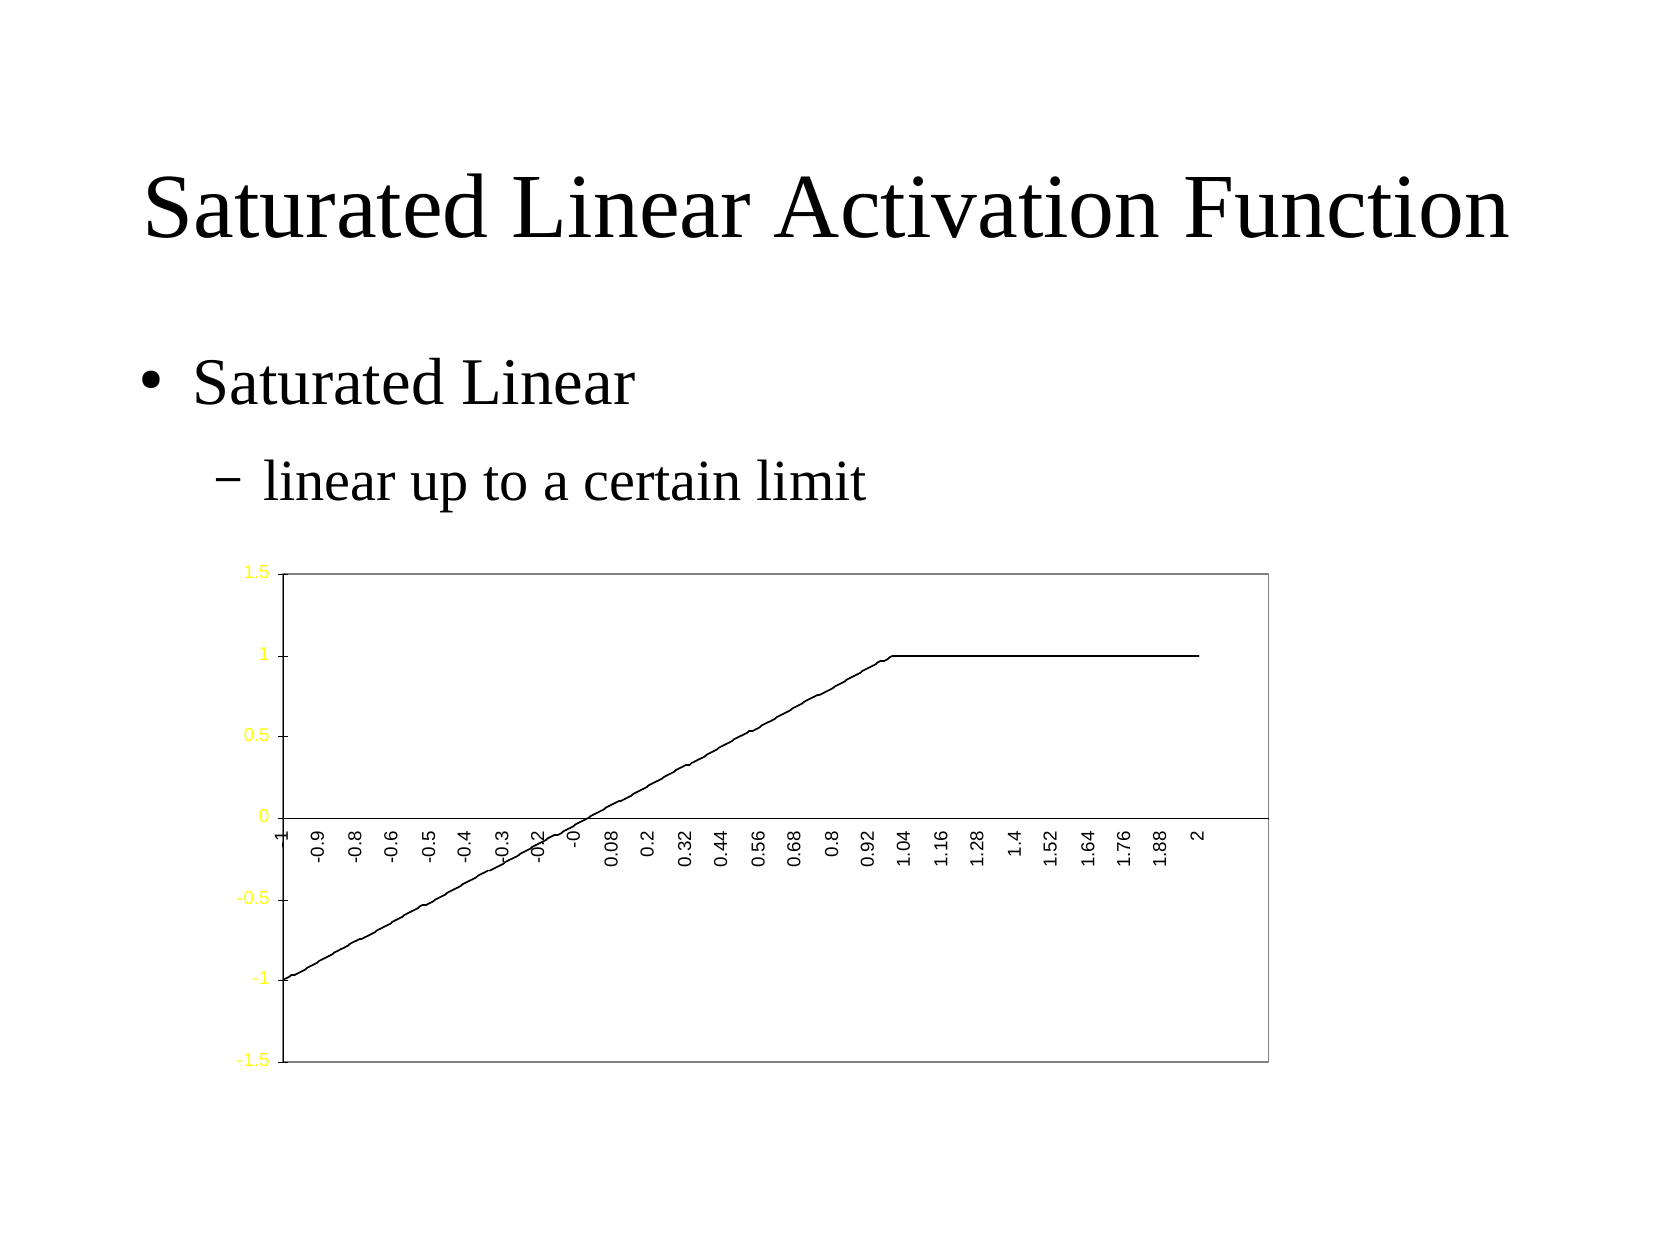

# Saturated Linear Activation Function
Saturated Linear
linear up to a certain limit